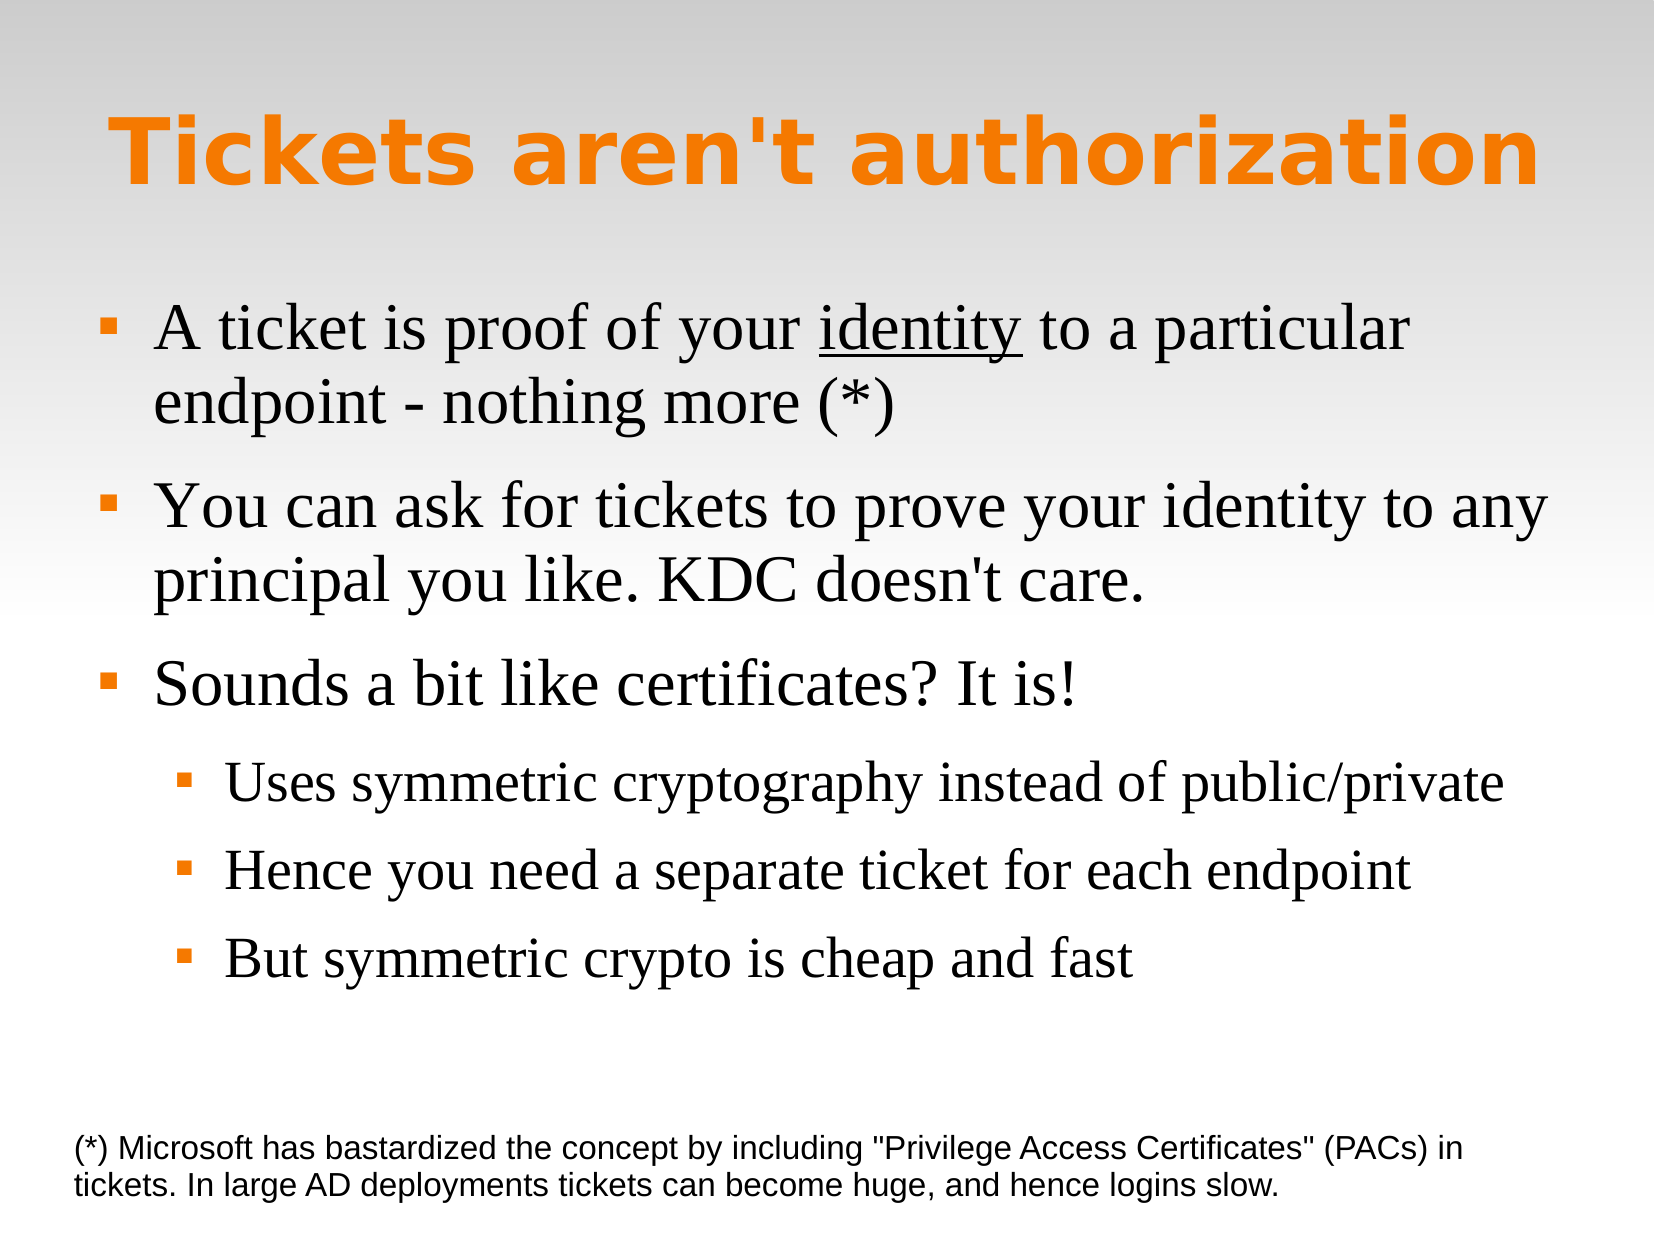

# Tickets aren't authorization
A ticket is proof of your identity to a particular endpoint - nothing more (*)
You can ask for tickets to prove your identity to any principal you like. KDC doesn't care.
Sounds a bit like certificates? It is!
Uses symmetric cryptography instead of public/private
Hence you need a separate ticket for each endpoint
But symmetric crypto is cheap and fast
(*) Microsoft has bastardized the concept by including "Privilege Access Certificates" (PACs) in tickets. In large AD deployments tickets can become huge, and hence logins slow.